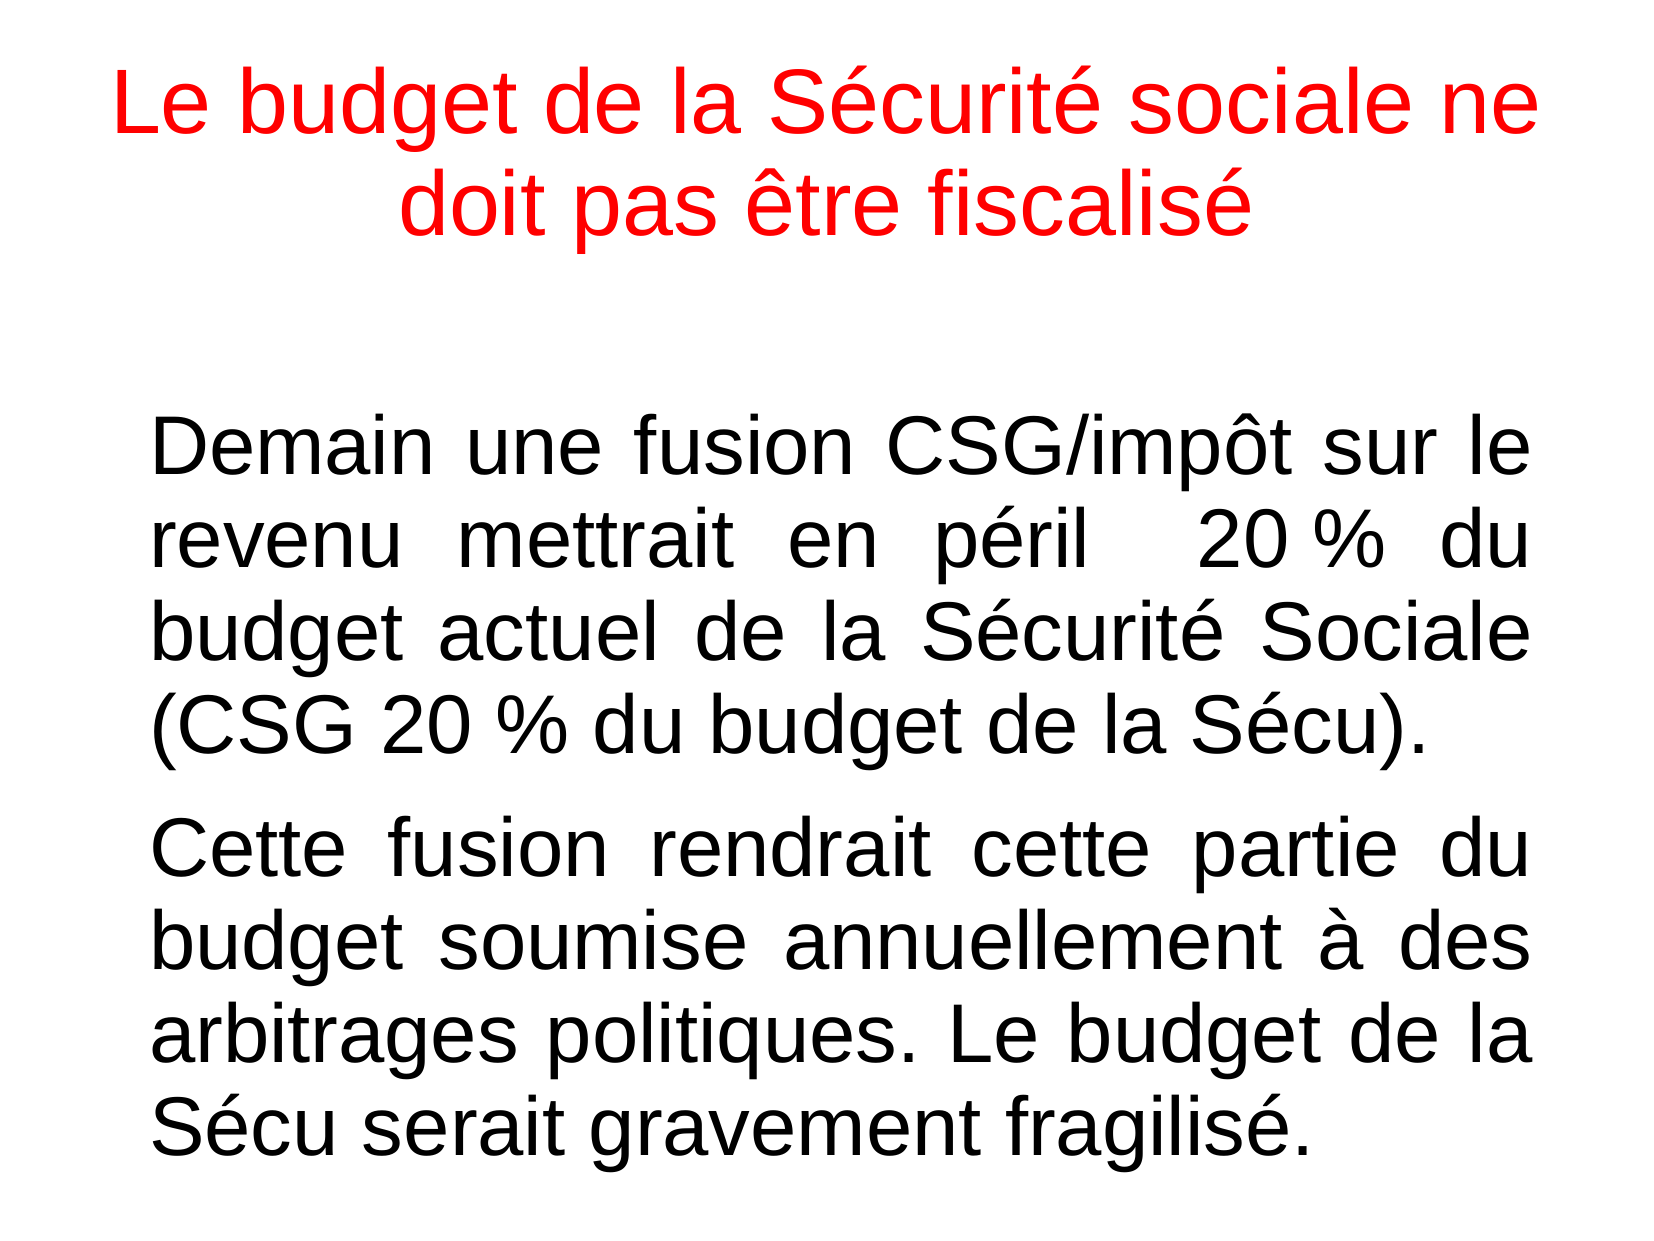

# Le budget de la Sécurité sociale ne doit pas être fiscalisé
Demain une fusion CSG/impôt sur le revenu mettrait en péril 20 % du budget actuel de la Sécurité Sociale (CSG 20 % du budget de la Sécu).
Cette fusion rendrait cette partie du budget soumise annuellement à des arbitrages politiques. Le budget de la Sécu serait gravement fragilisé.